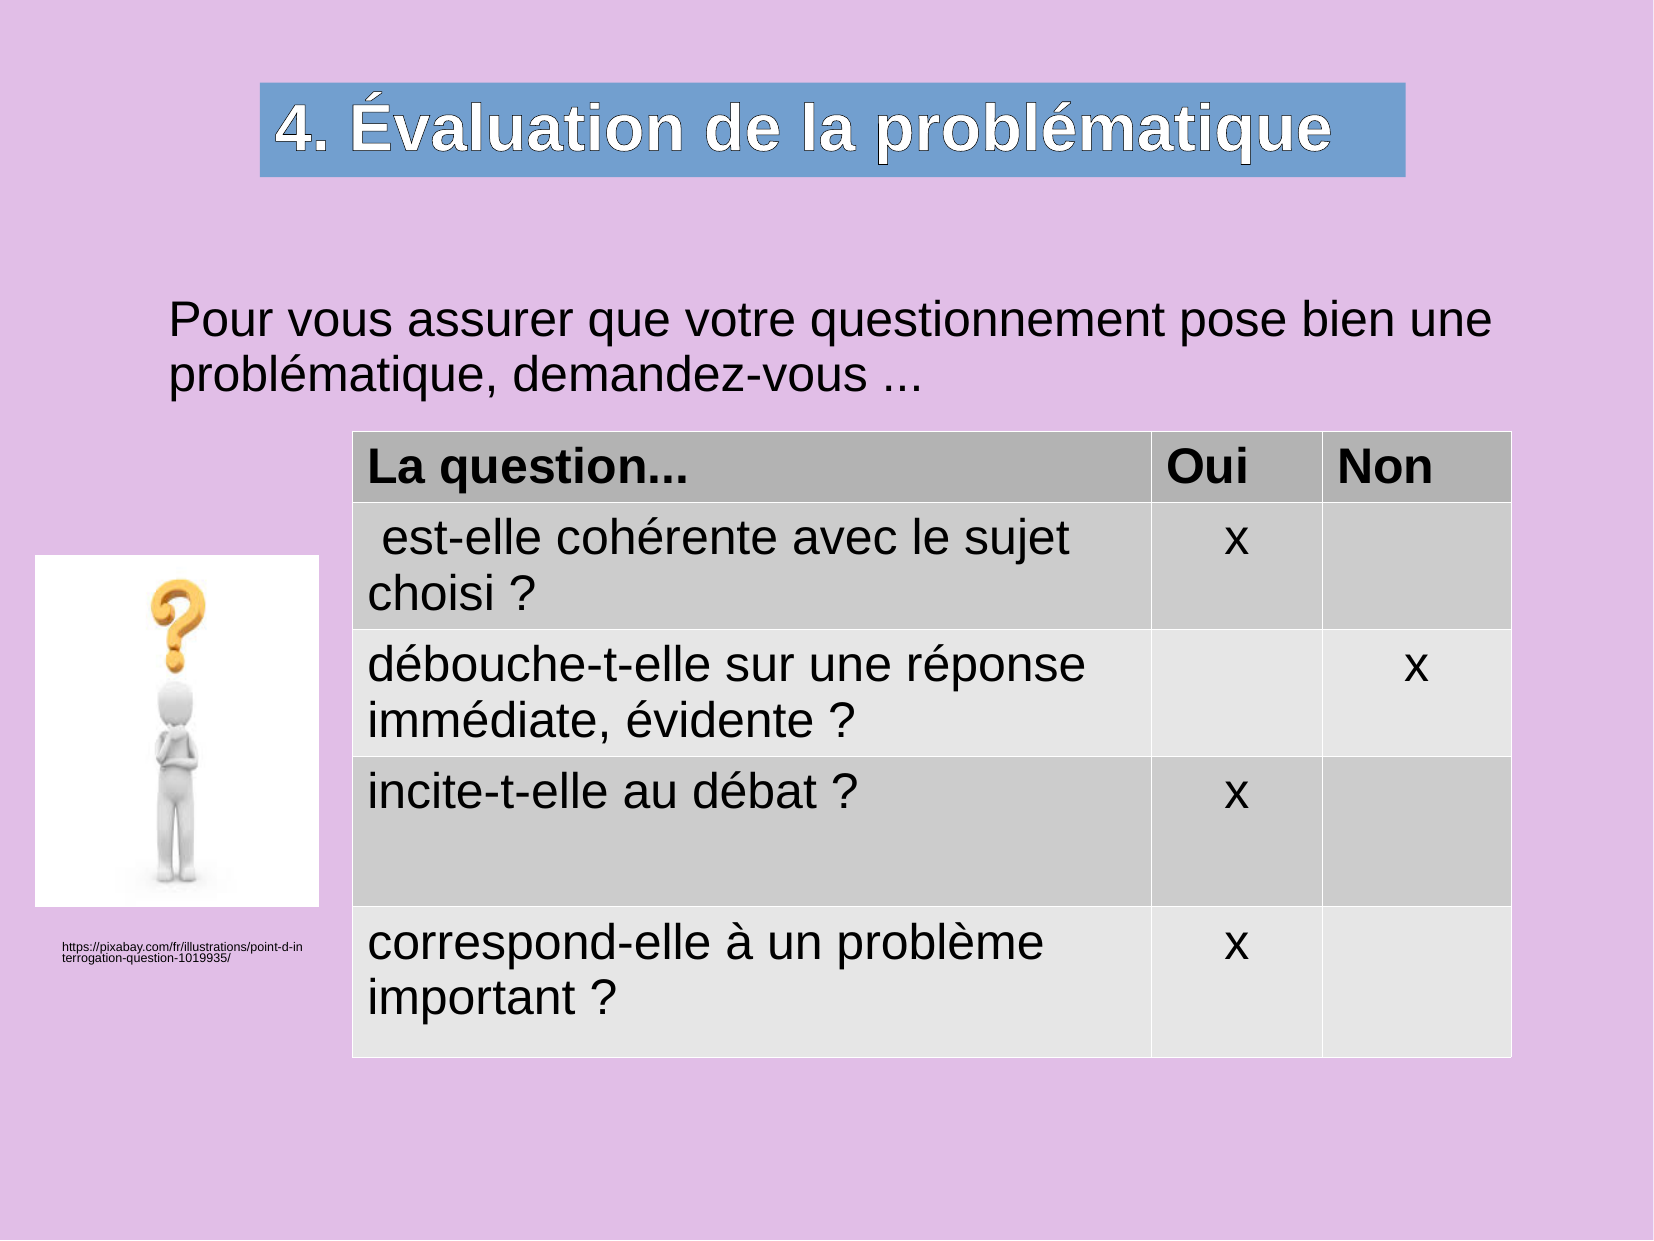

4. Évaluation de la problématique
Pour vous assurer que votre questionnement pose bien une problématique, demandez-vous ...
| La question... | Oui | Non |
| --- | --- | --- |
| est-elle cohérente avec le sujet choisi ? | x | |
| débouche-t-elle sur une réponse immédiate, évidente ? | | x |
| incite-t-elle au débat ? | x | |
| correspond-elle à un problème important ? | x | |
https://pixabay.com/fr/illustrations/point-d-interrogation-question-1019935/